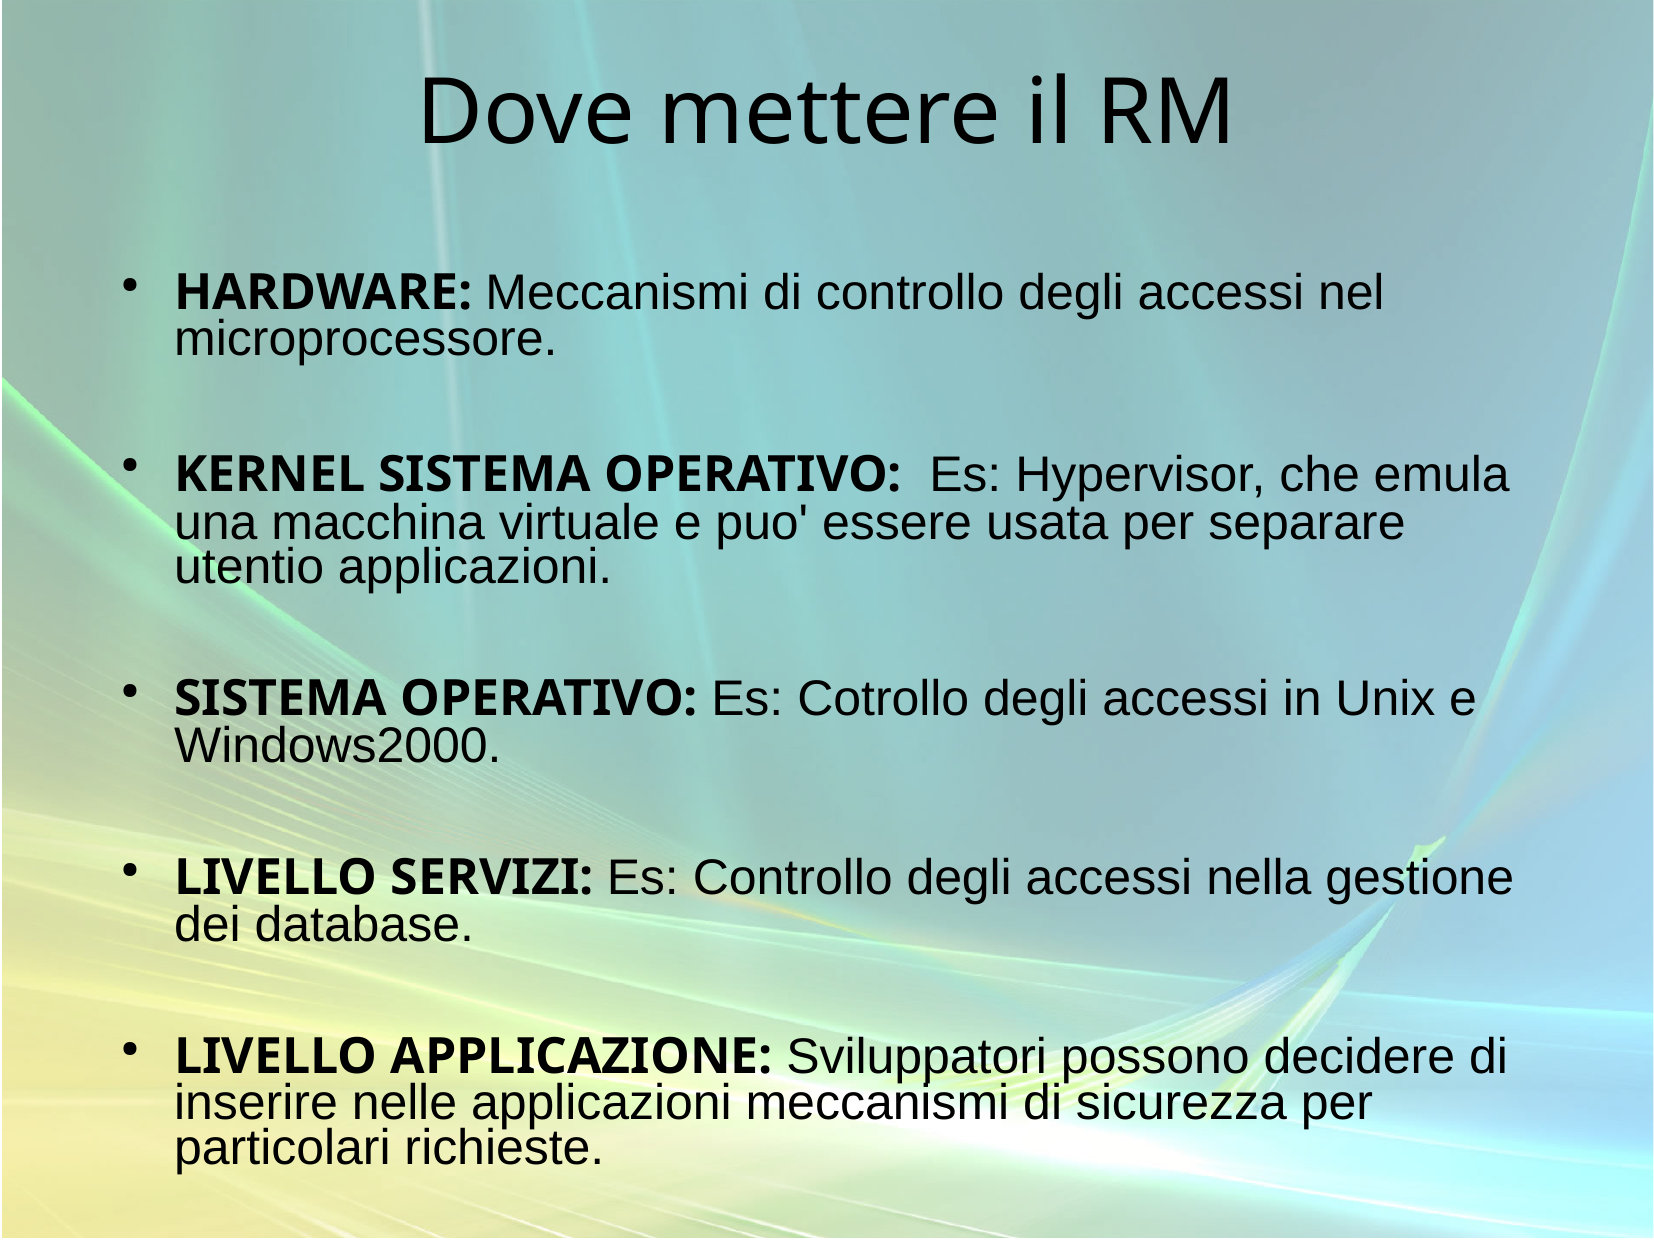

# Dove mettere il RM
HARDWARE: Meccanismi di controllo degli accessi nel microprocessore.
KERNEL SISTEMA OPERATIVO: Es: Hypervisor, che emula una macchina virtuale e puo' essere usata per separare utentio applicazioni.
SISTEMA OPERATIVO: Es: Cotrollo degli accessi in Unix e Windows2000.
LIVELLO SERVIZI: Es: Controllo degli accessi nella gestione dei database.
LIVELLO APPLICAZIONE: Sviluppatori possono decidere di inserire nelle applicazioni meccanismi di sicurezza per particolari richieste.